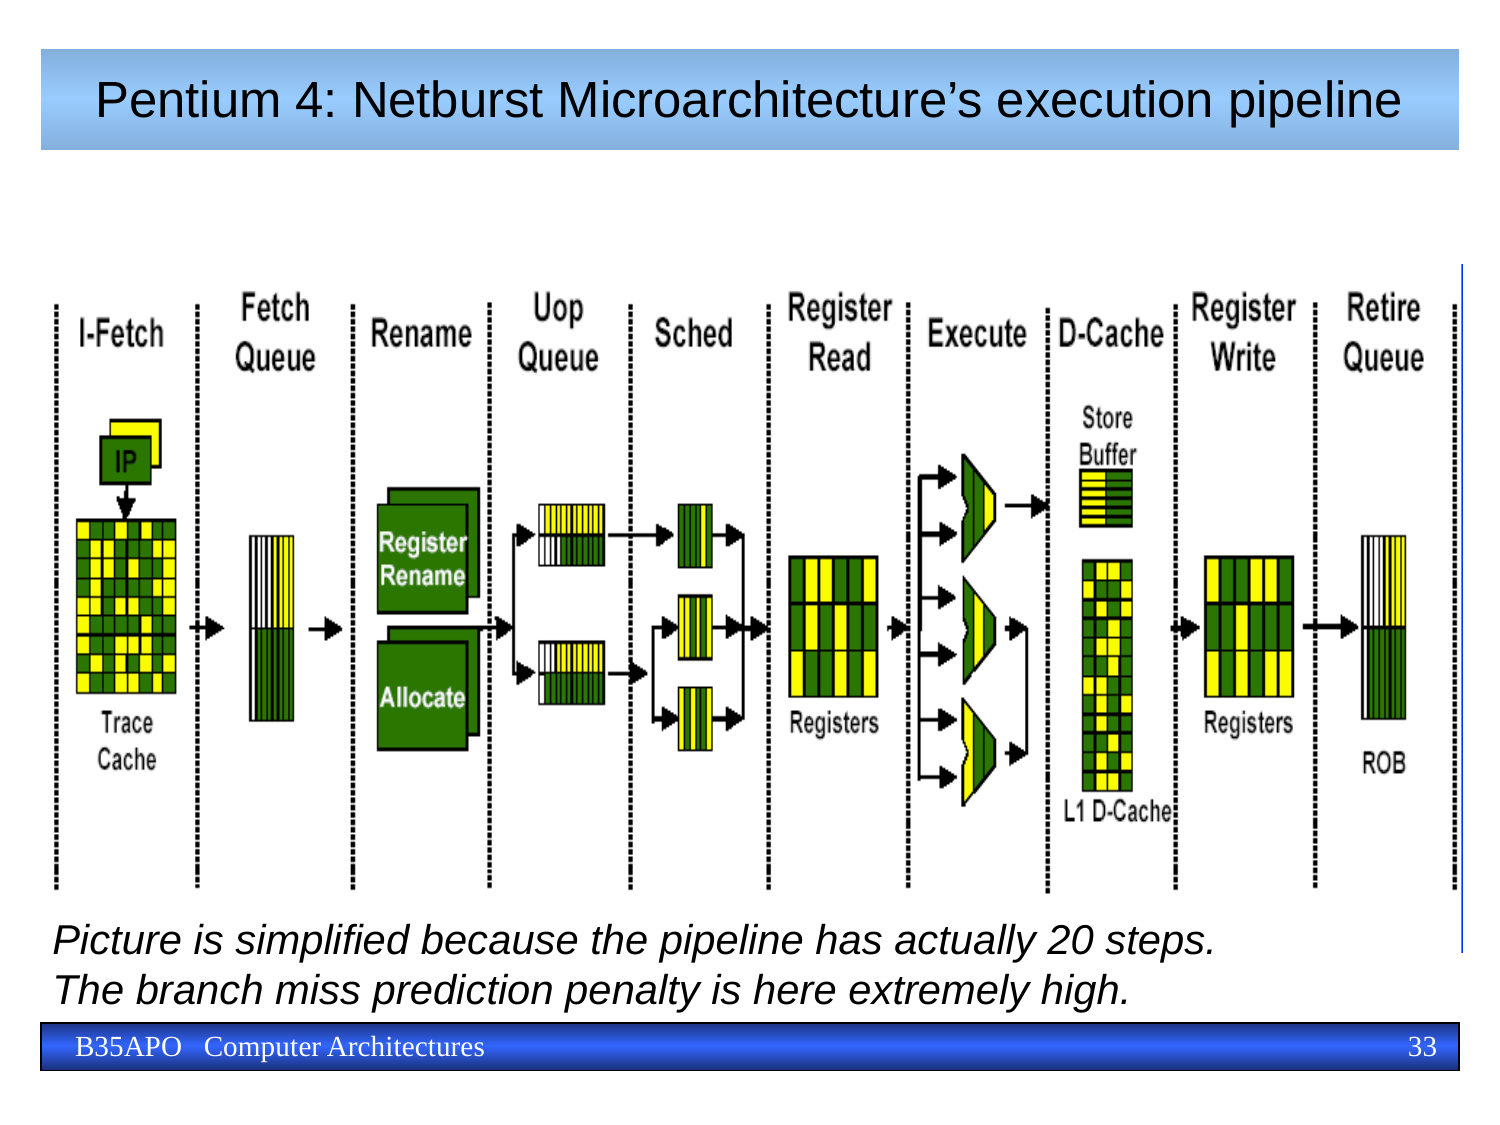

# Pentium 4: Netburst Microarchitecture’s execution pipeline
Picture is simplified because the pipeline has actually 20 steps.
The branch miss prediction penalty is here extremely high.
B35APO Computer Architectures
33